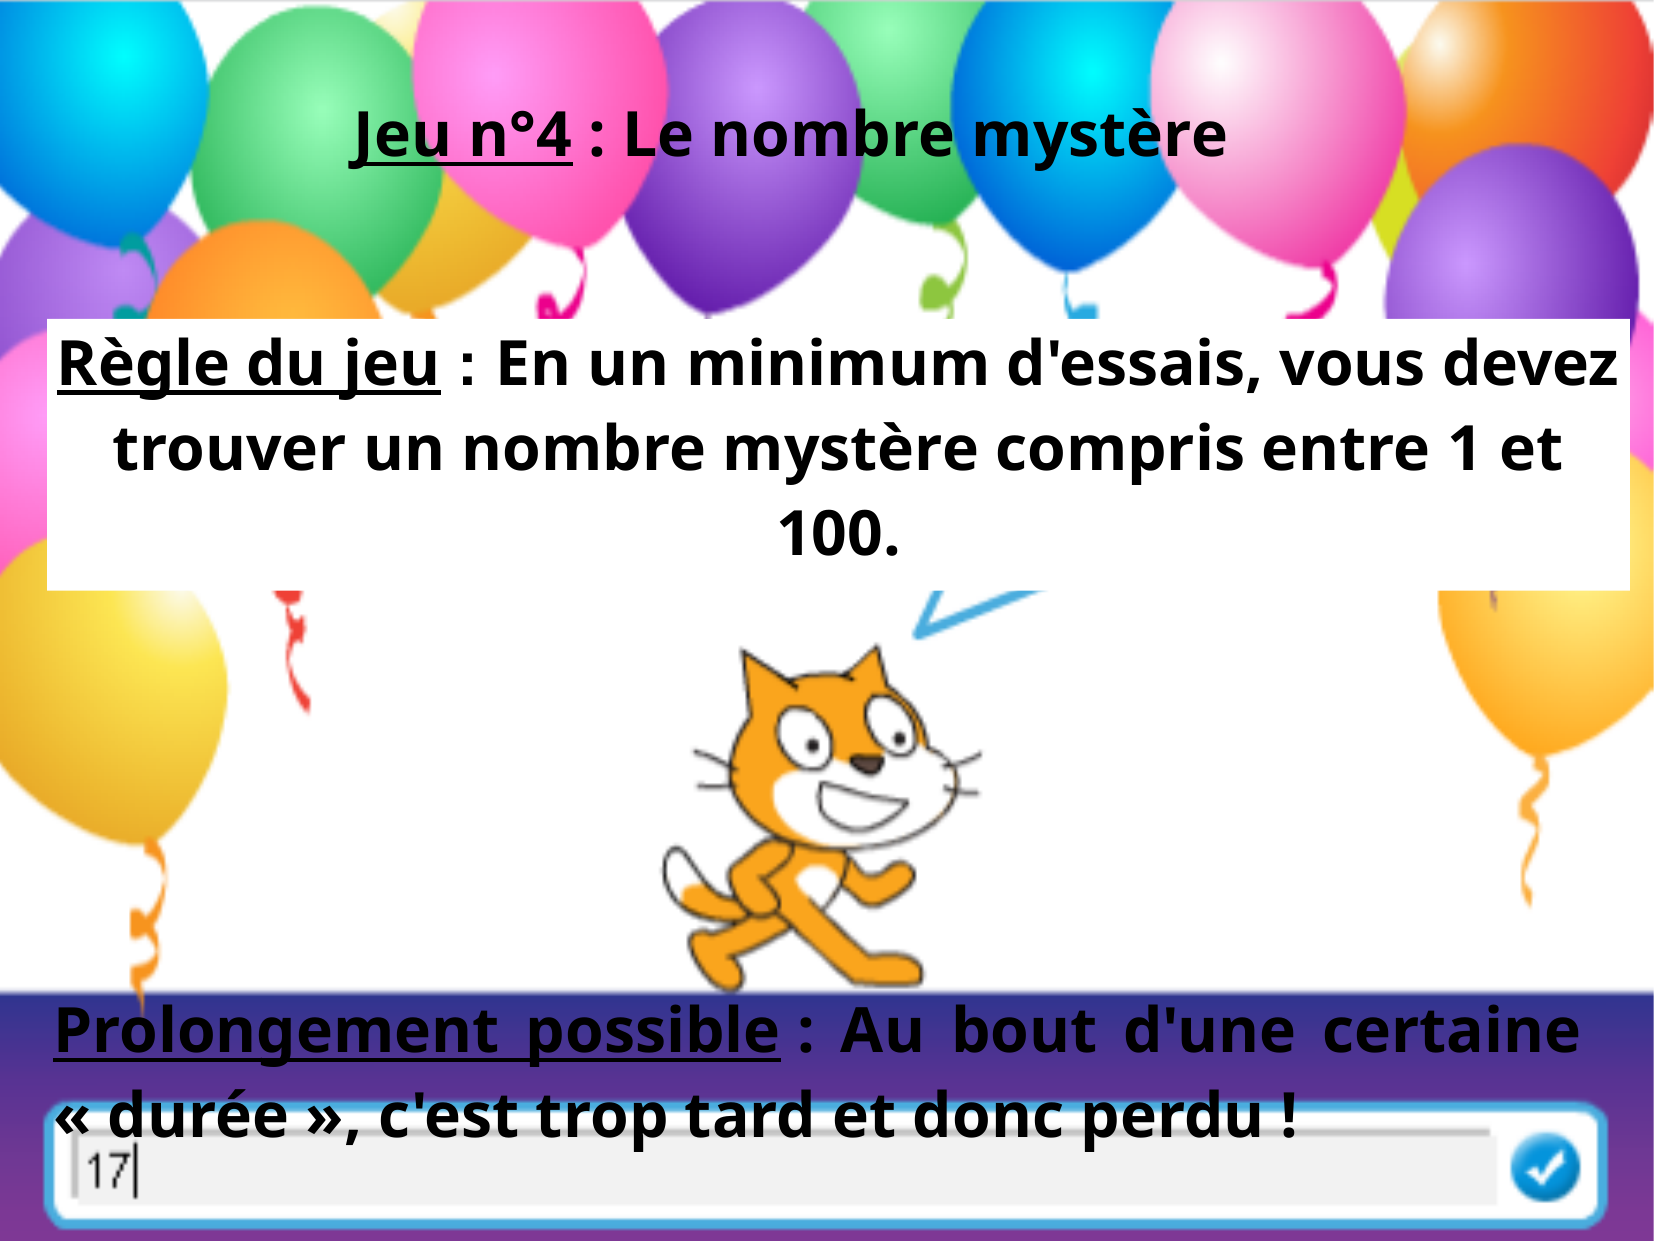

Jeu n°4 : Le nombre mystère
# Règle du jeu : En un minimum d'essais, vous devez trouver un nombre mystère compris entre 1 et 100.
Prolongement possible : Au bout d'une certaine « durée », c'est trop tard et donc perdu !